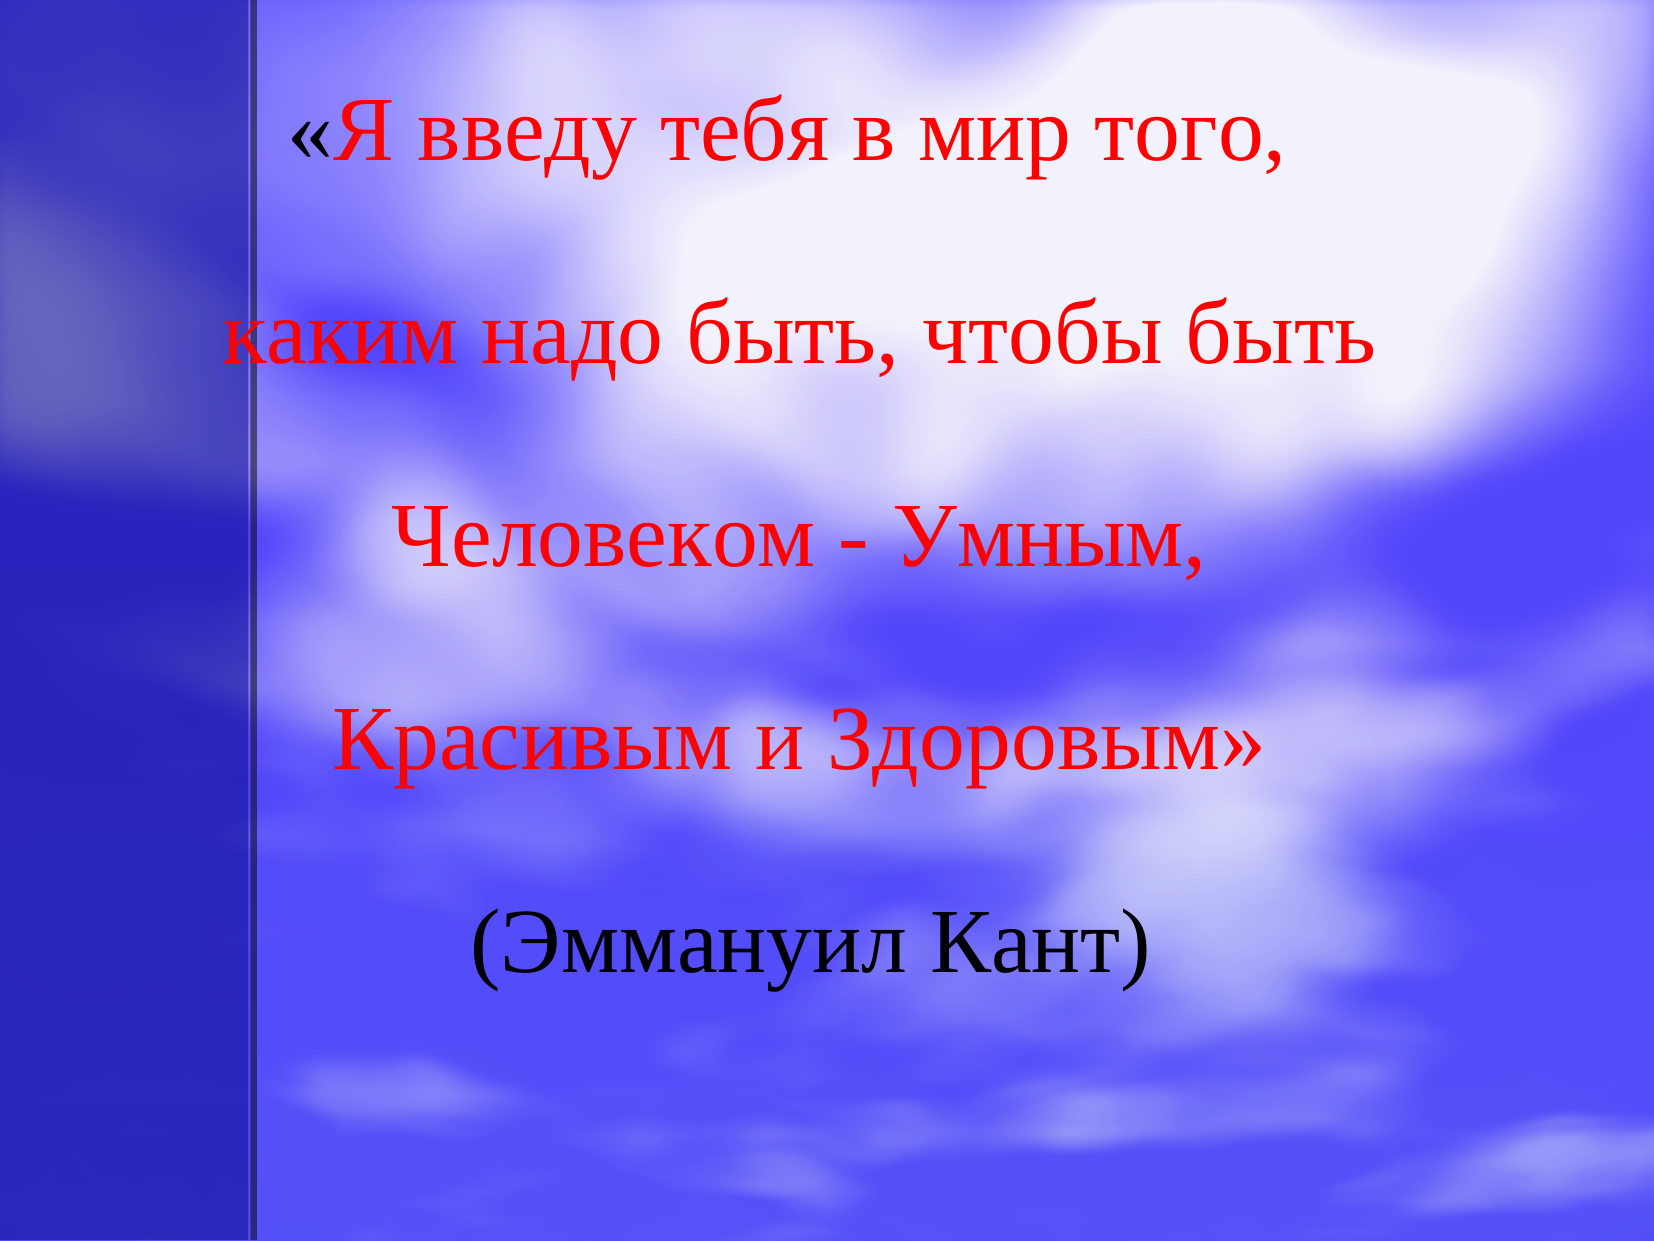

«Я введу тебя в мир того, 
каким надо быть, чтобы быть
 Человеком - Умным, 
Красивым и Здоровым»
 (Эммануил Кант)
#